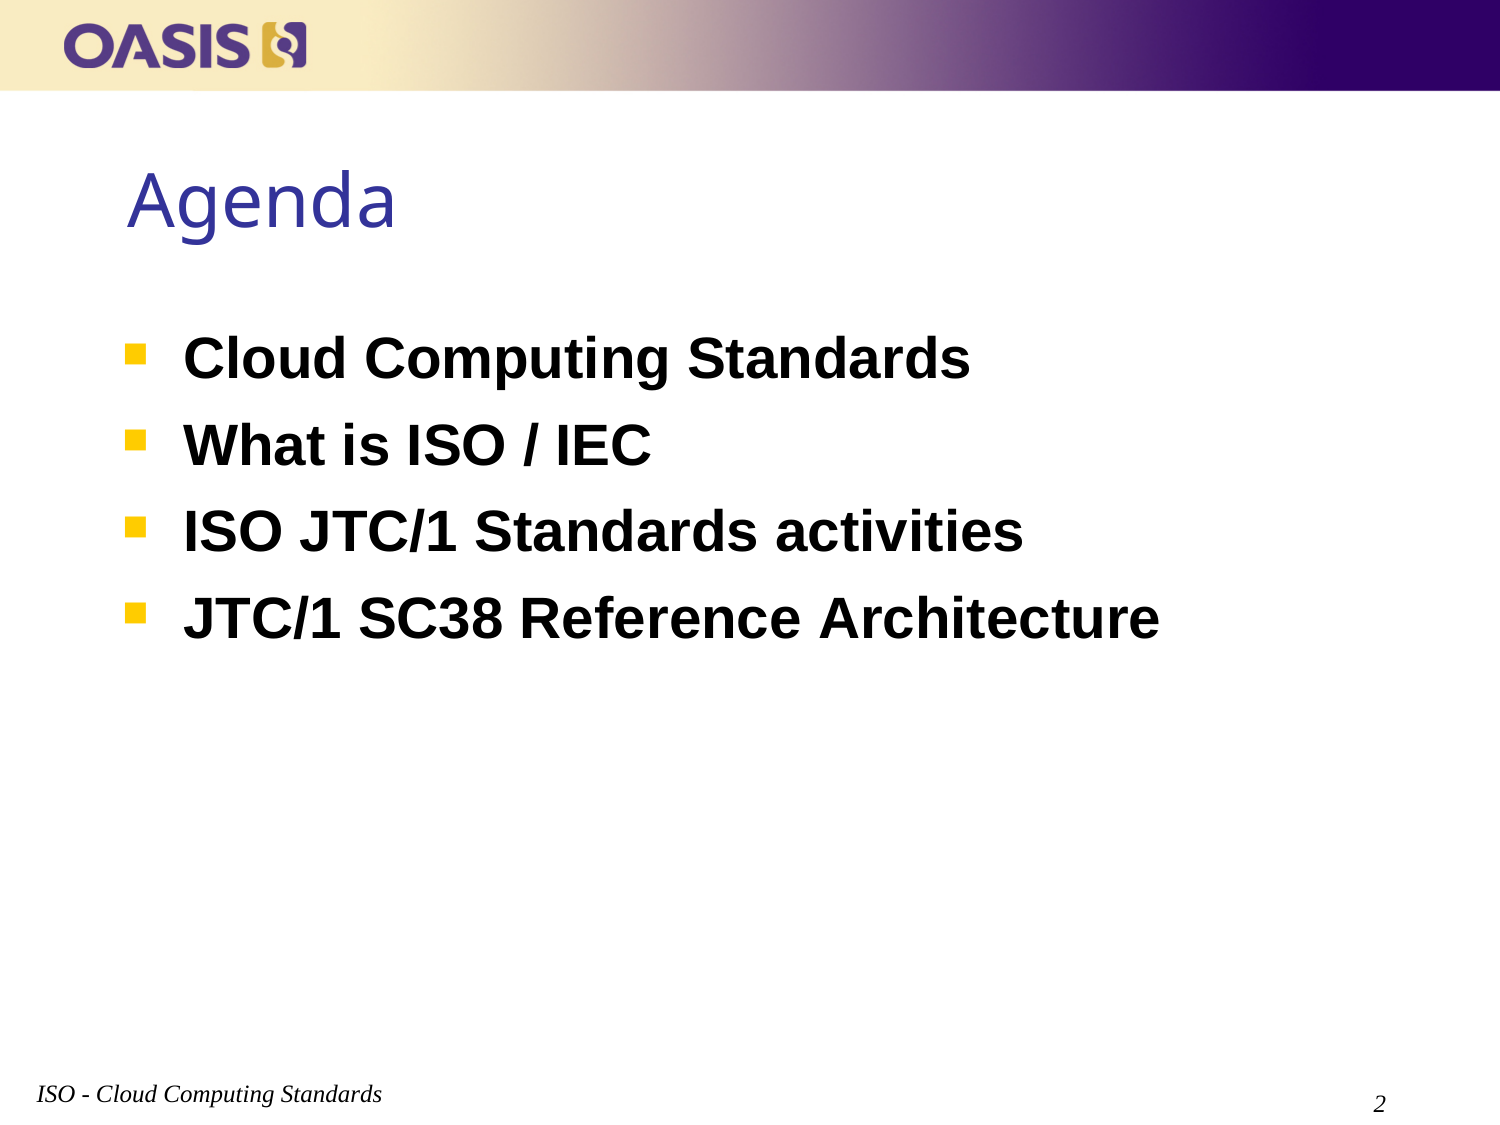

# Agenda
Cloud Computing Standards
What is ISO / IEC
ISO JTC/1 Standards activities
JTC/1 SC38 Reference Architecture